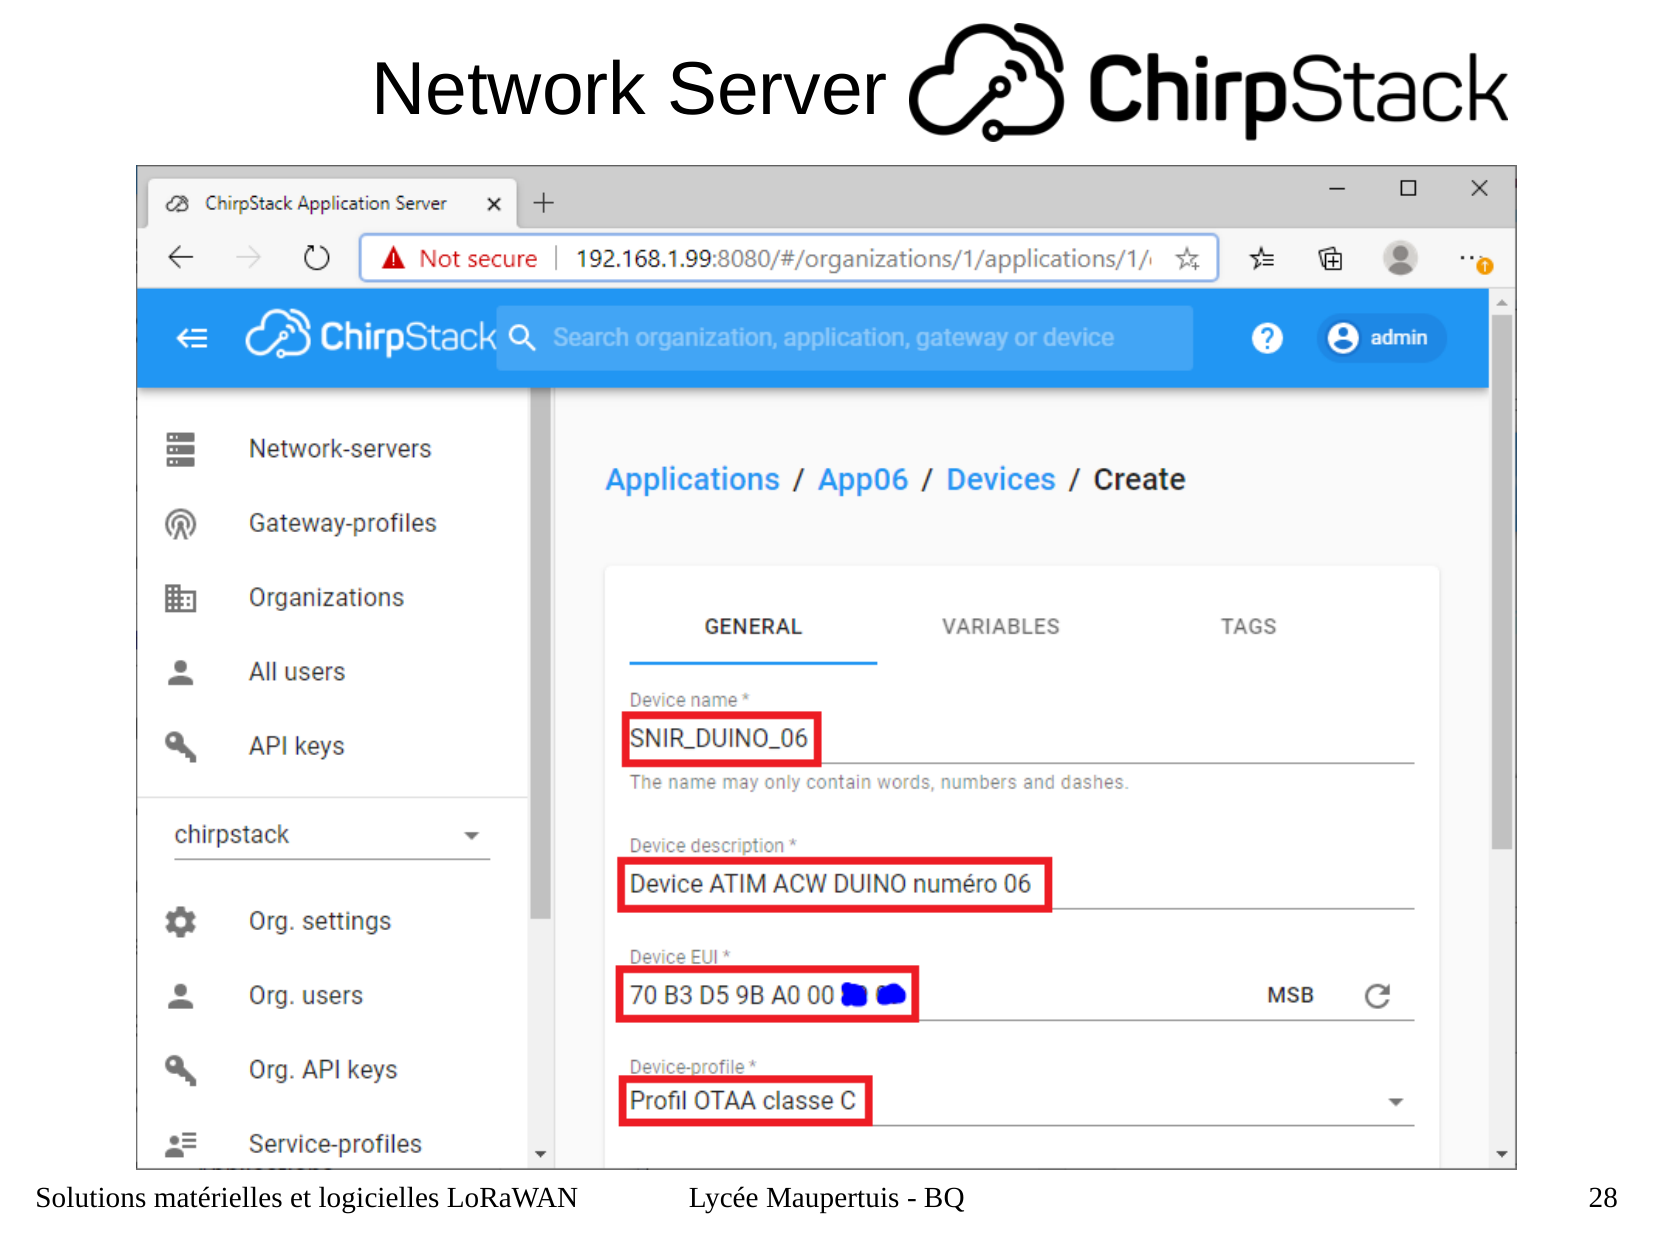

# Network Server
Solutions matérielles et logicielles LoRaWAN
Lycée Maupertuis - BQ
28